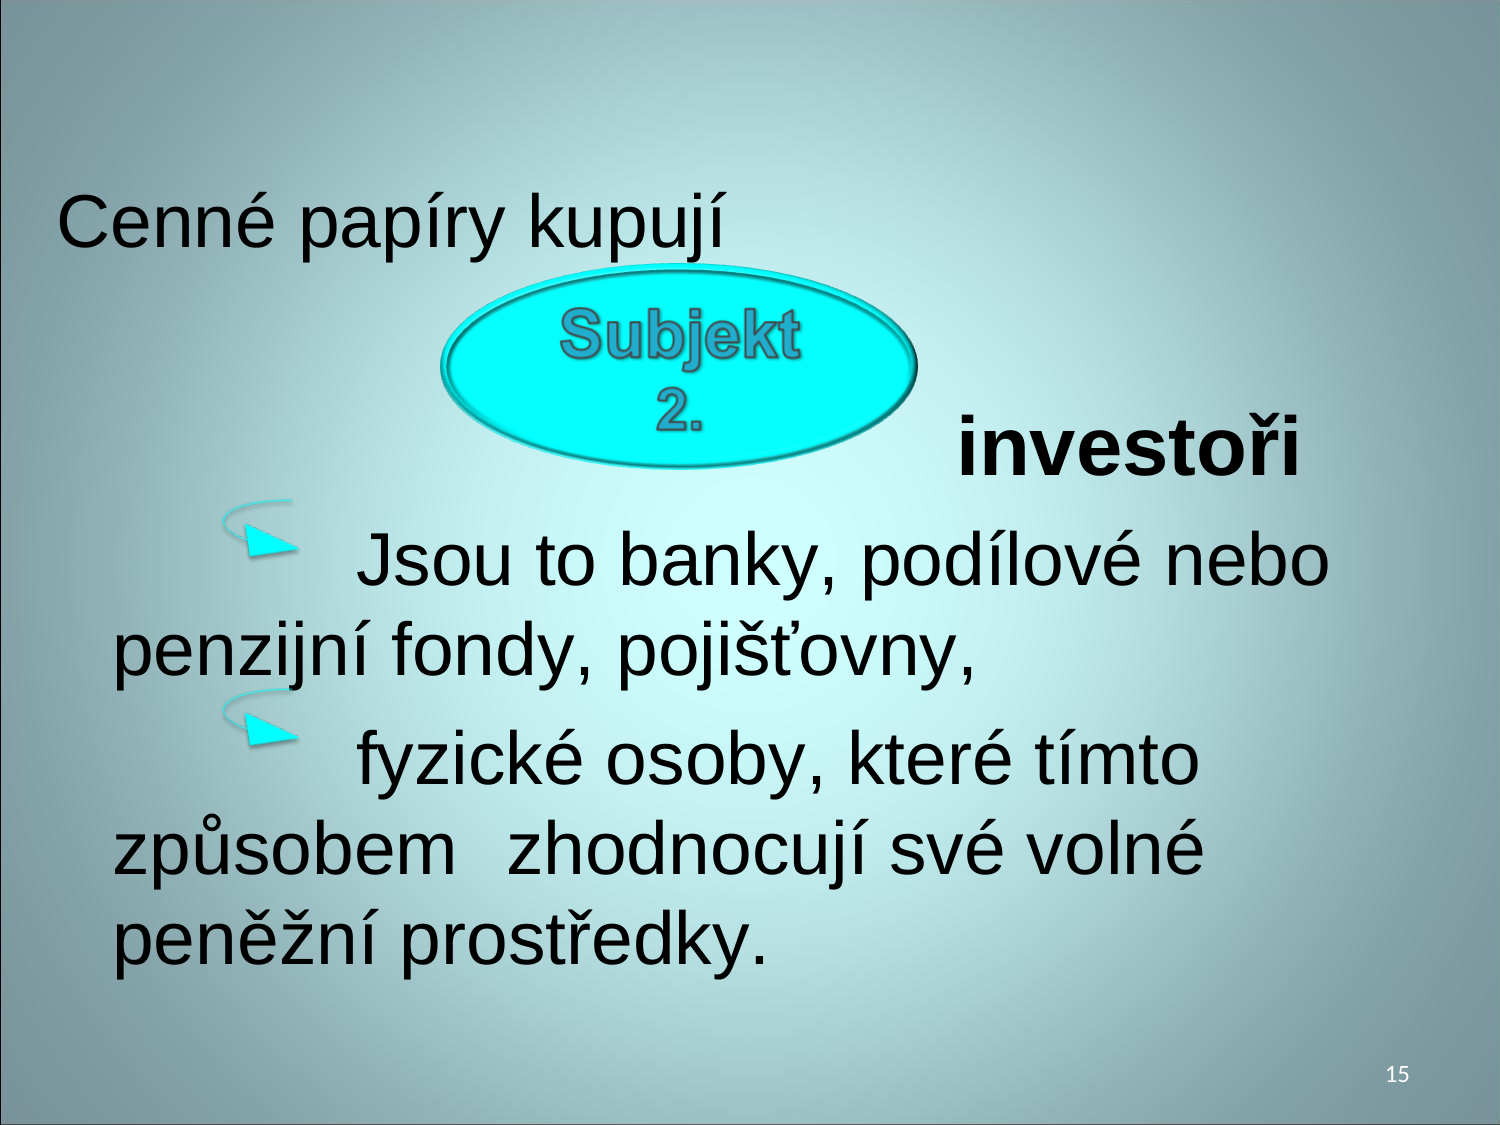

# Cenné papíry kupují
							investoři
			Jsou to banky, podílové nebo penzijní fondy, pojišťovny,
			fyzické osoby, které tímto způsobem 	zhodnocují své volné peněžní prostředky.